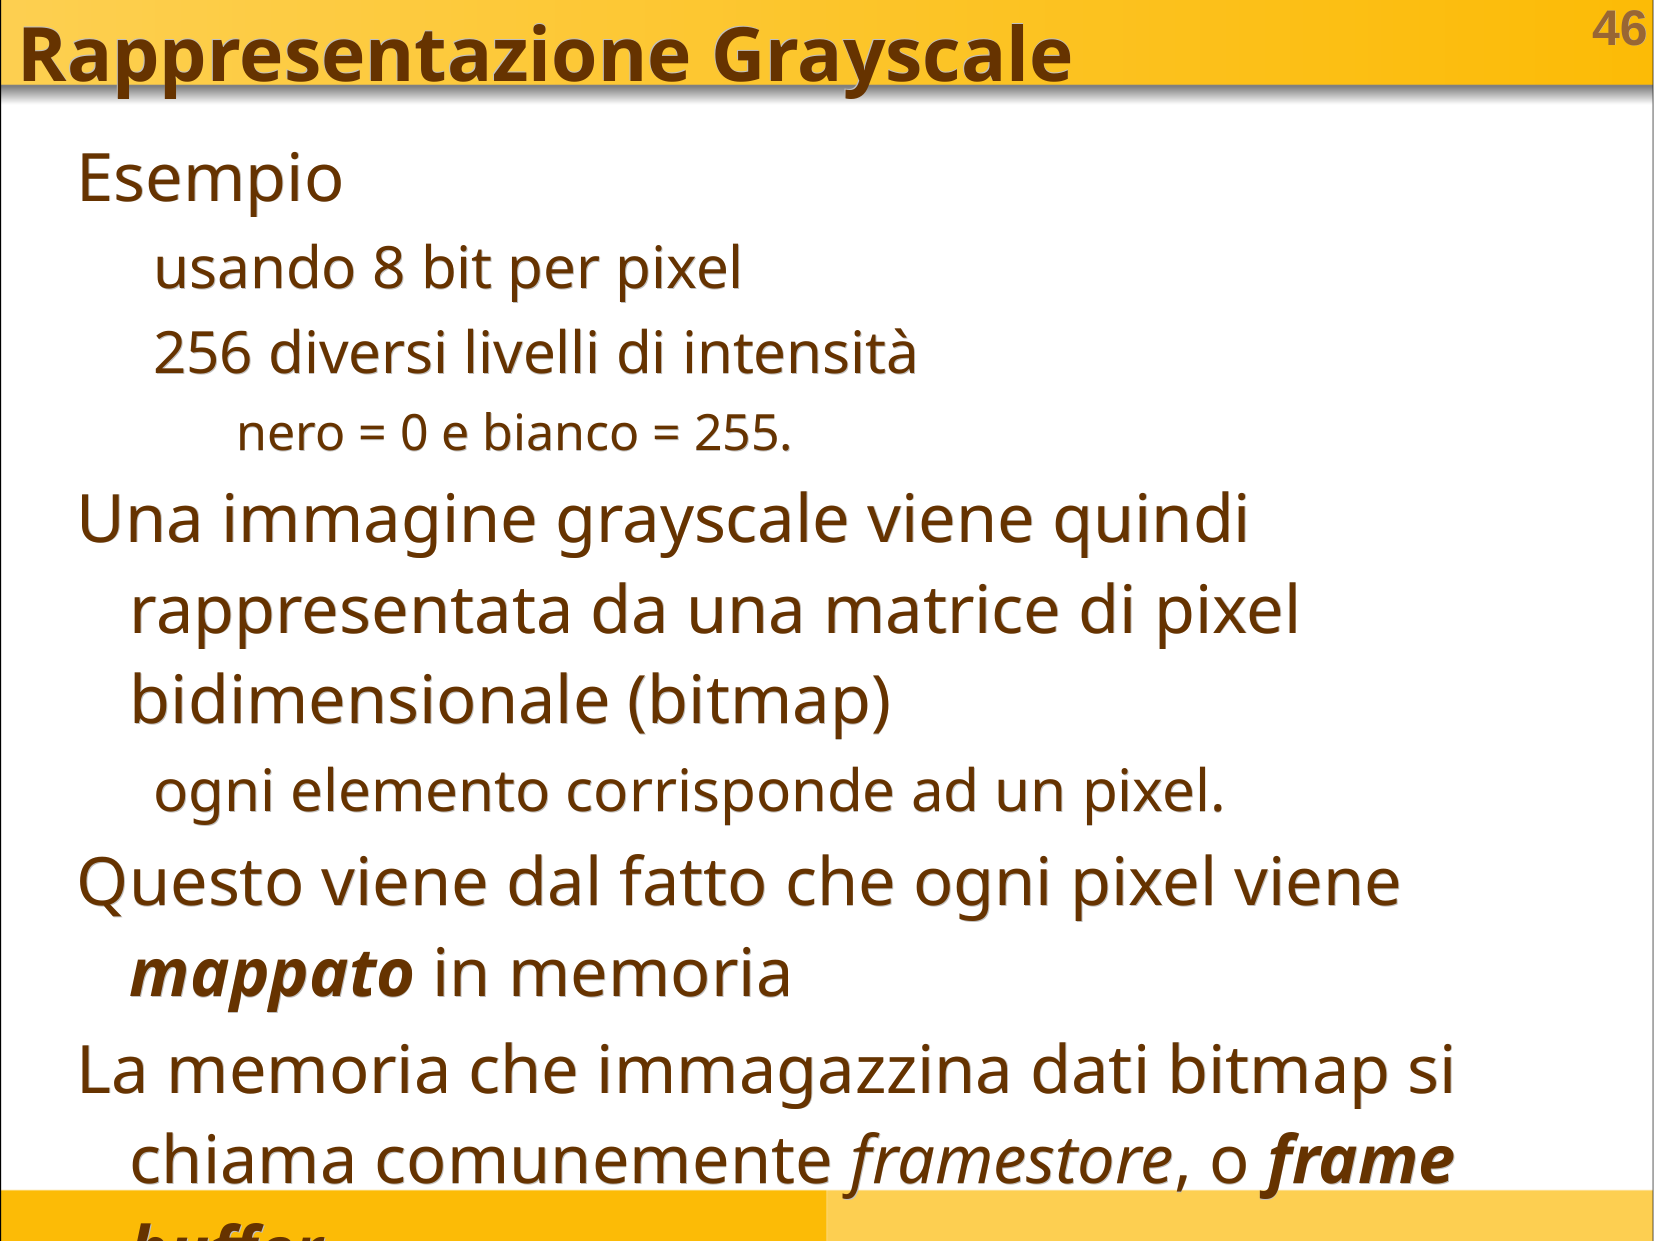

46
# Rappresentazione Grayscale
Esempio
usando 8 bit per pixel
256 diversi livelli di intensità
nero = 0 e bianco = 255.
Una immagine grayscale viene quindi rappresentata da una matrice di pixel bidimensionale (bitmap)
ogni elemento corrisponde ad un pixel.
Questo viene dal fatto che ogni pixel viene mappato in memoria
La memoria che immagazzina dati bitmap si chiama comunemente framestore, o frame buffer